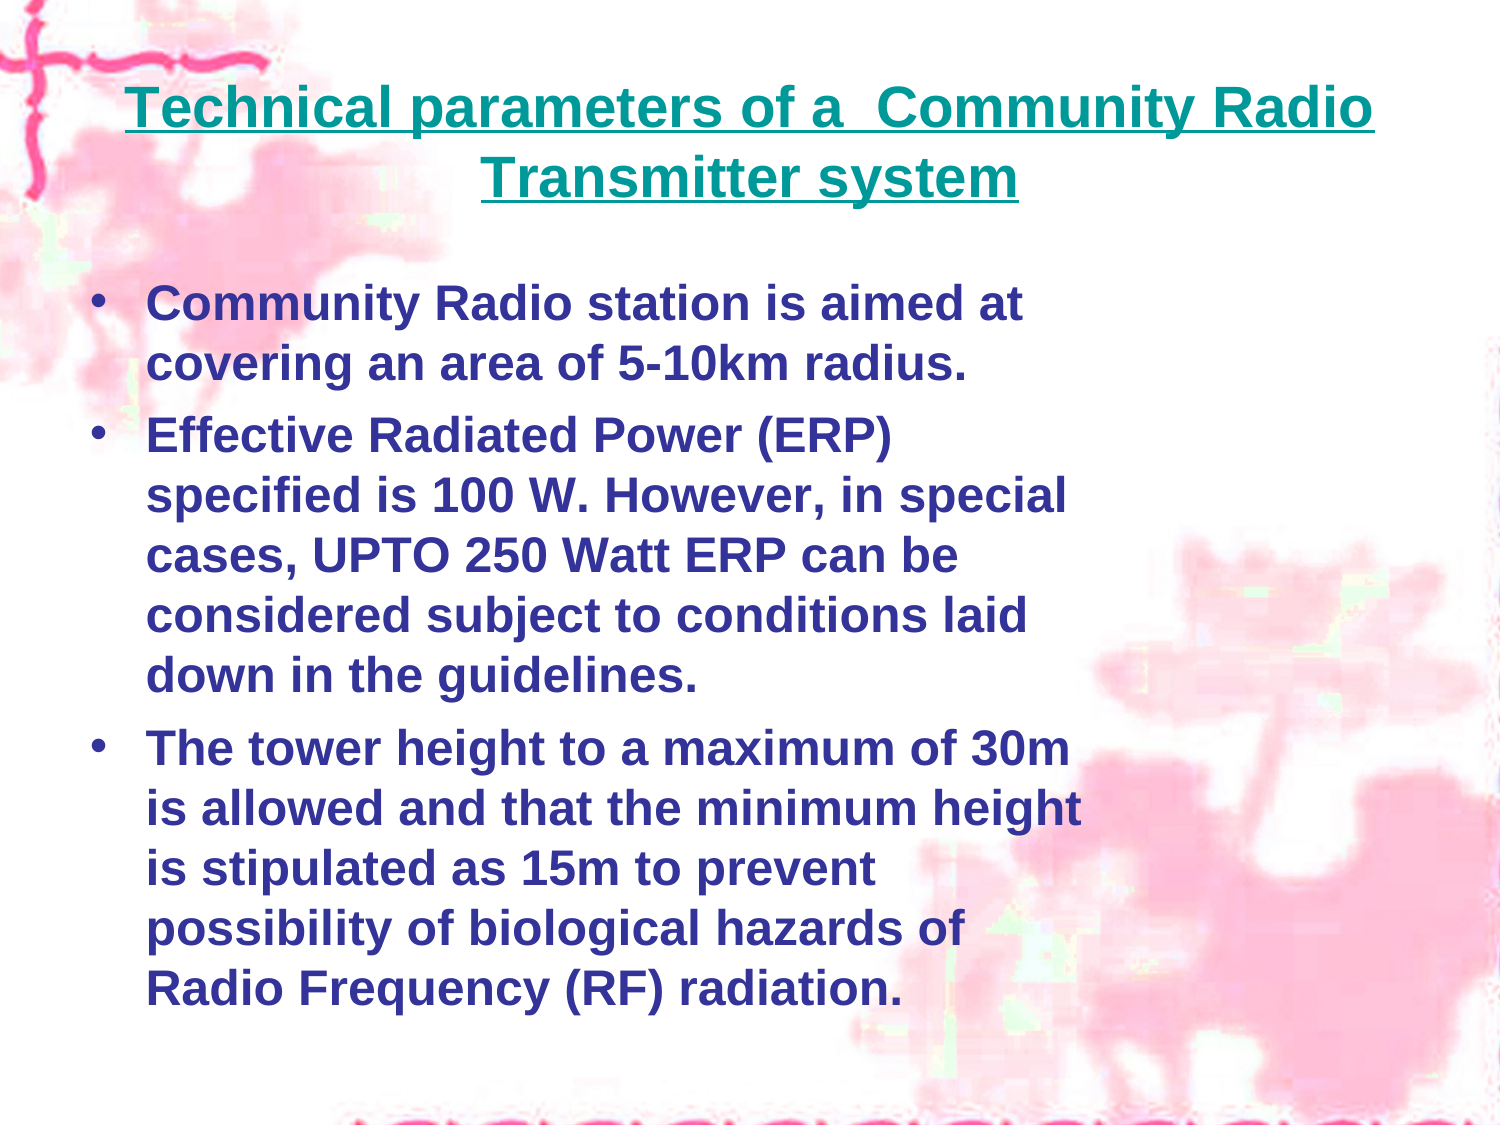

# Technical parameters of a Community Radio Transmitter system
Community Radio station is aimed at covering an area of 5-10km radius.
Effective Radiated Power (ERP) specified is 100 W. However, in special cases, UPTO 250 Watt ERP can be considered subject to conditions laid down in the guidelines.
The tower height to a maximum of 30m is allowed and that the minimum height is stipulated as 15m to prevent possibility of biological hazards of Radio Frequency (RF) radiation.